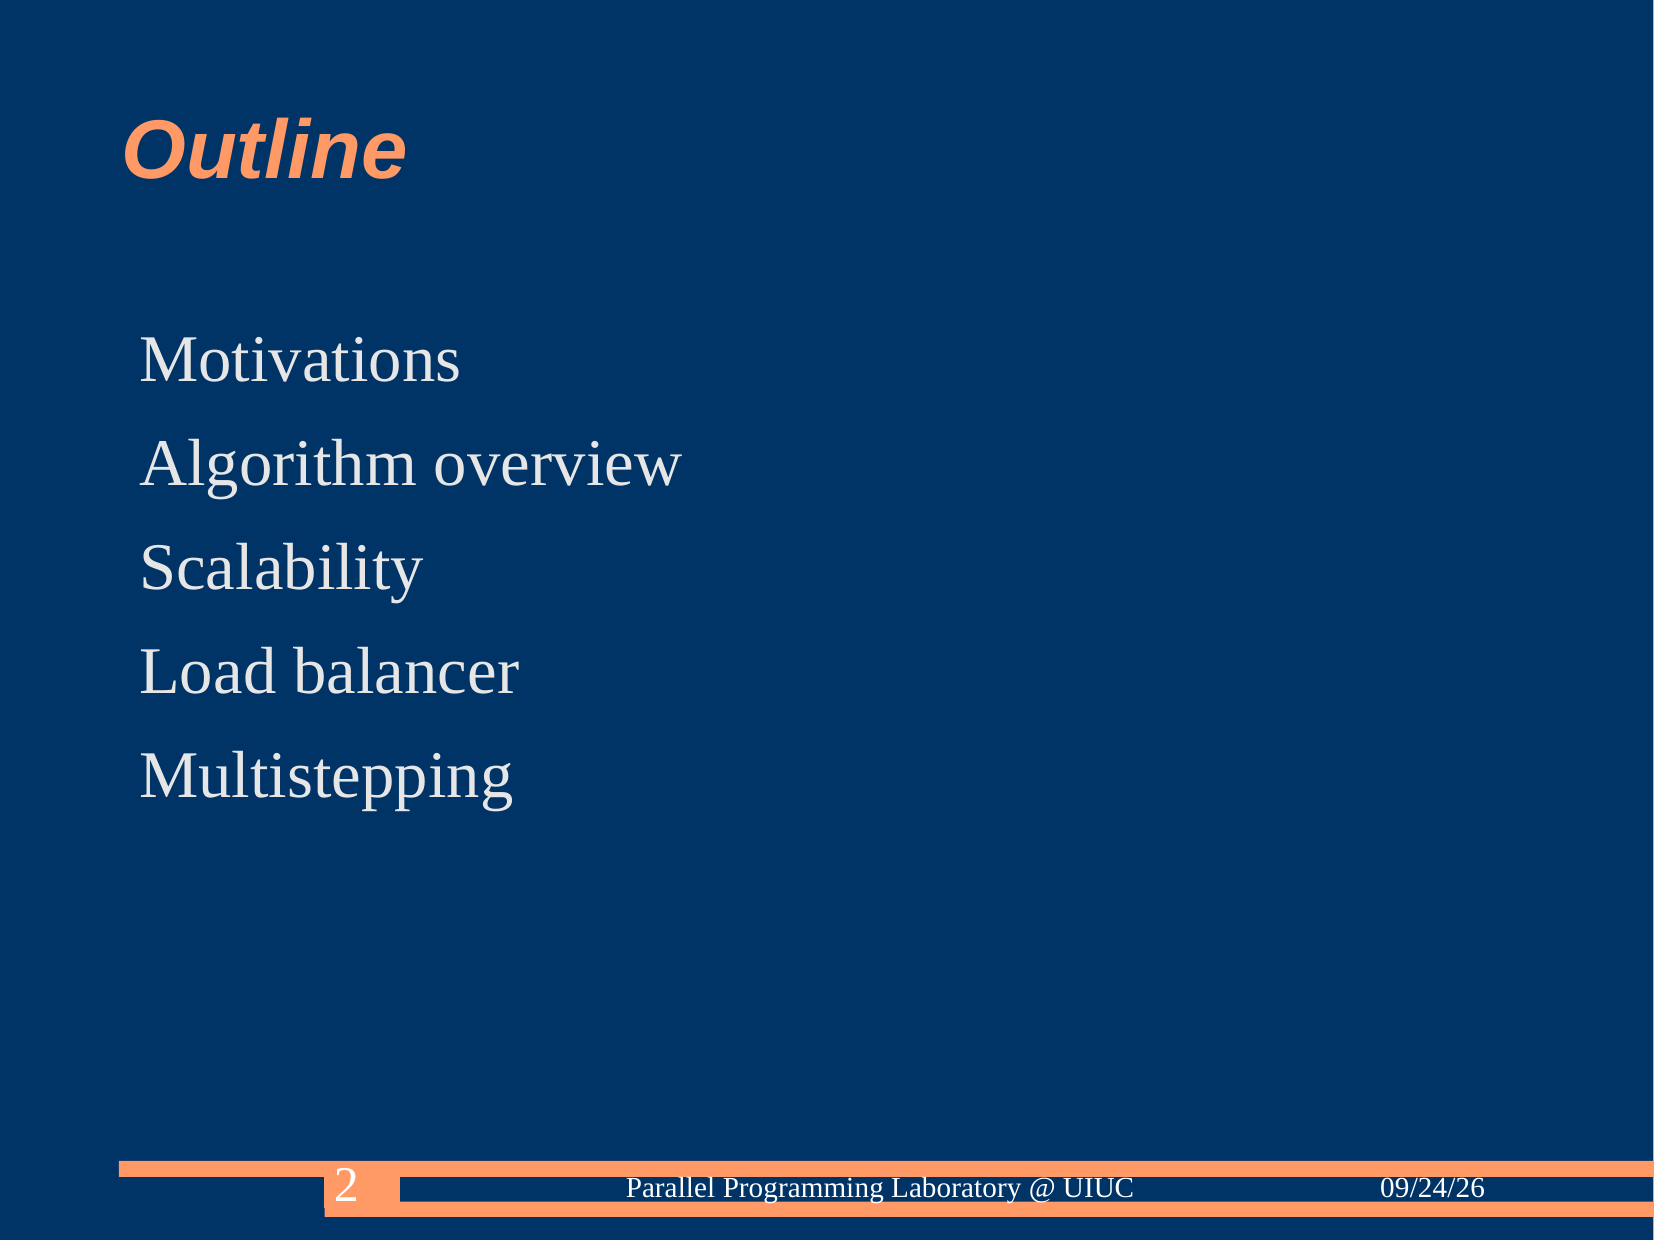

# Outline
Motivations
Algorithm overview
Scalability
Load balancer
Multistepping
Parallel Programming Laboratory @ UIUC